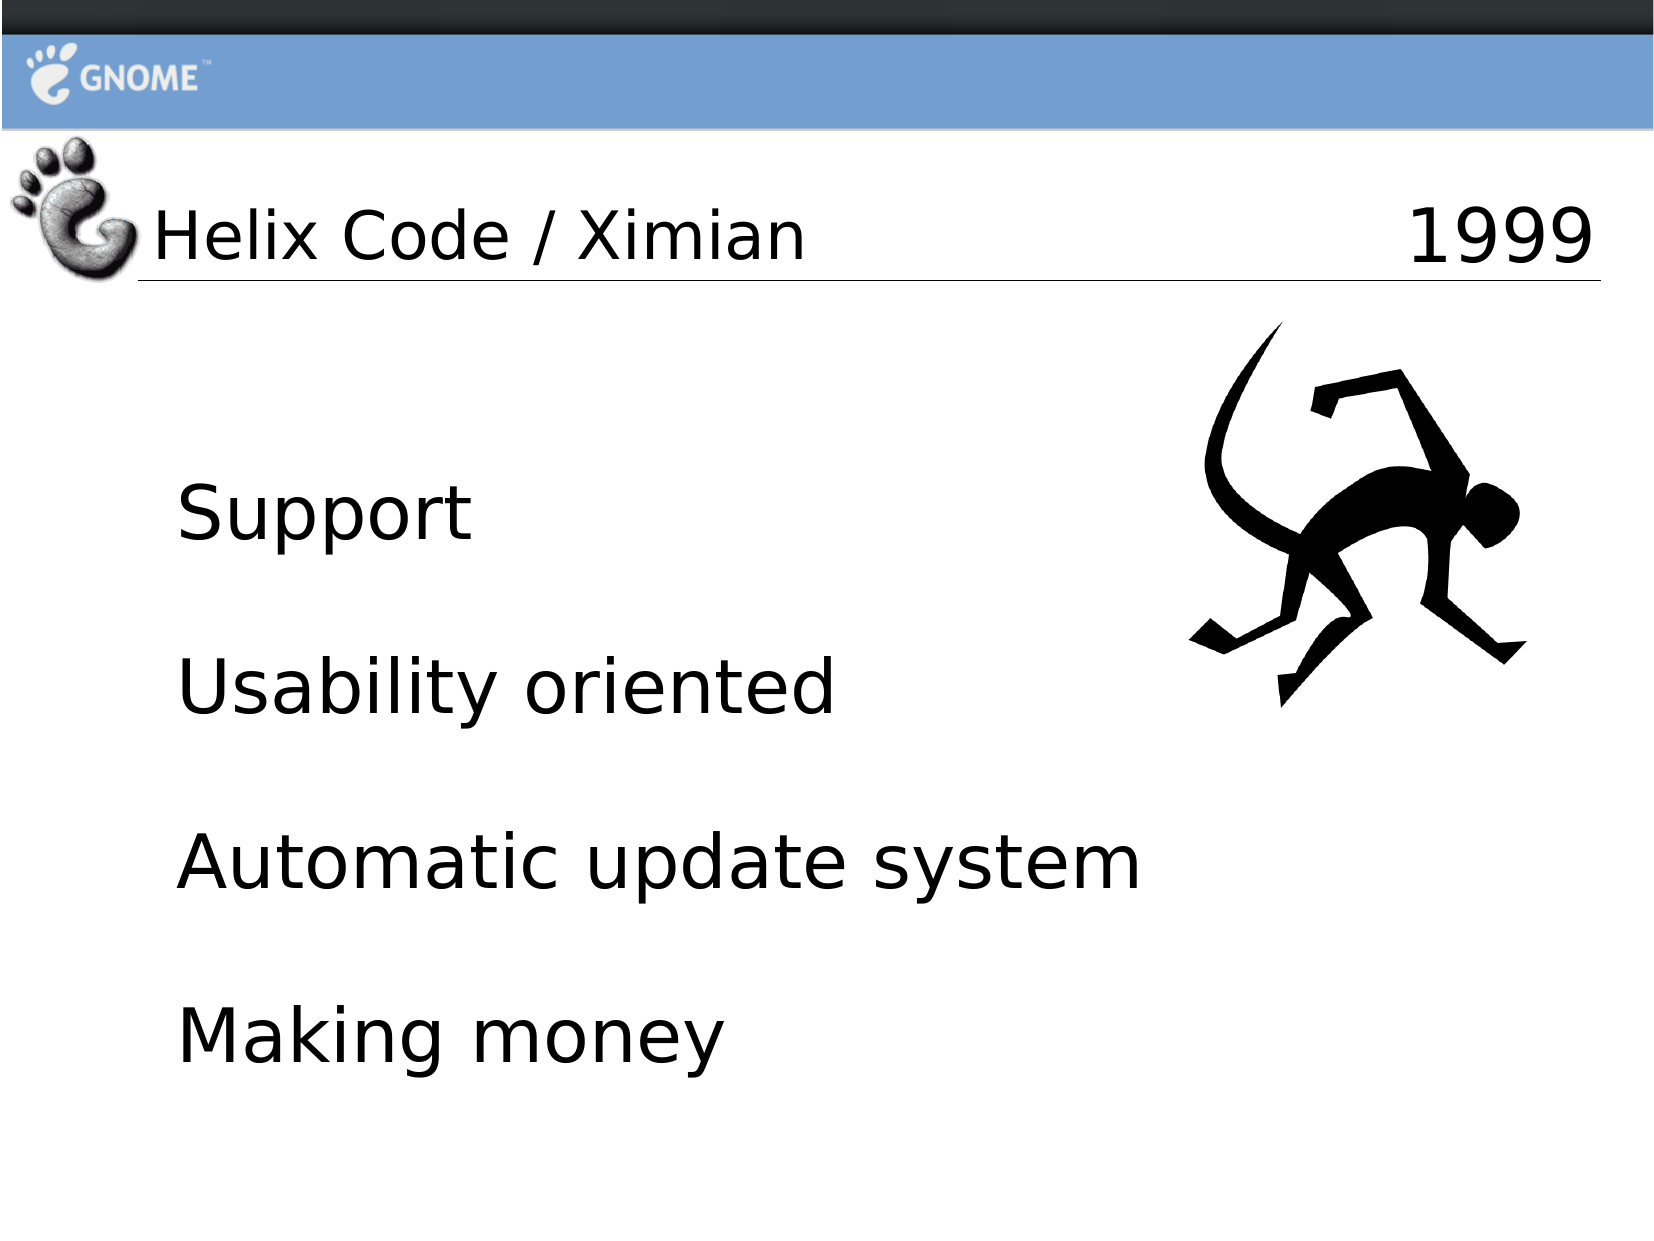

1999
Helix Code / Ximian
 Support
 Usability oriented
 Automatic update system
 Making money